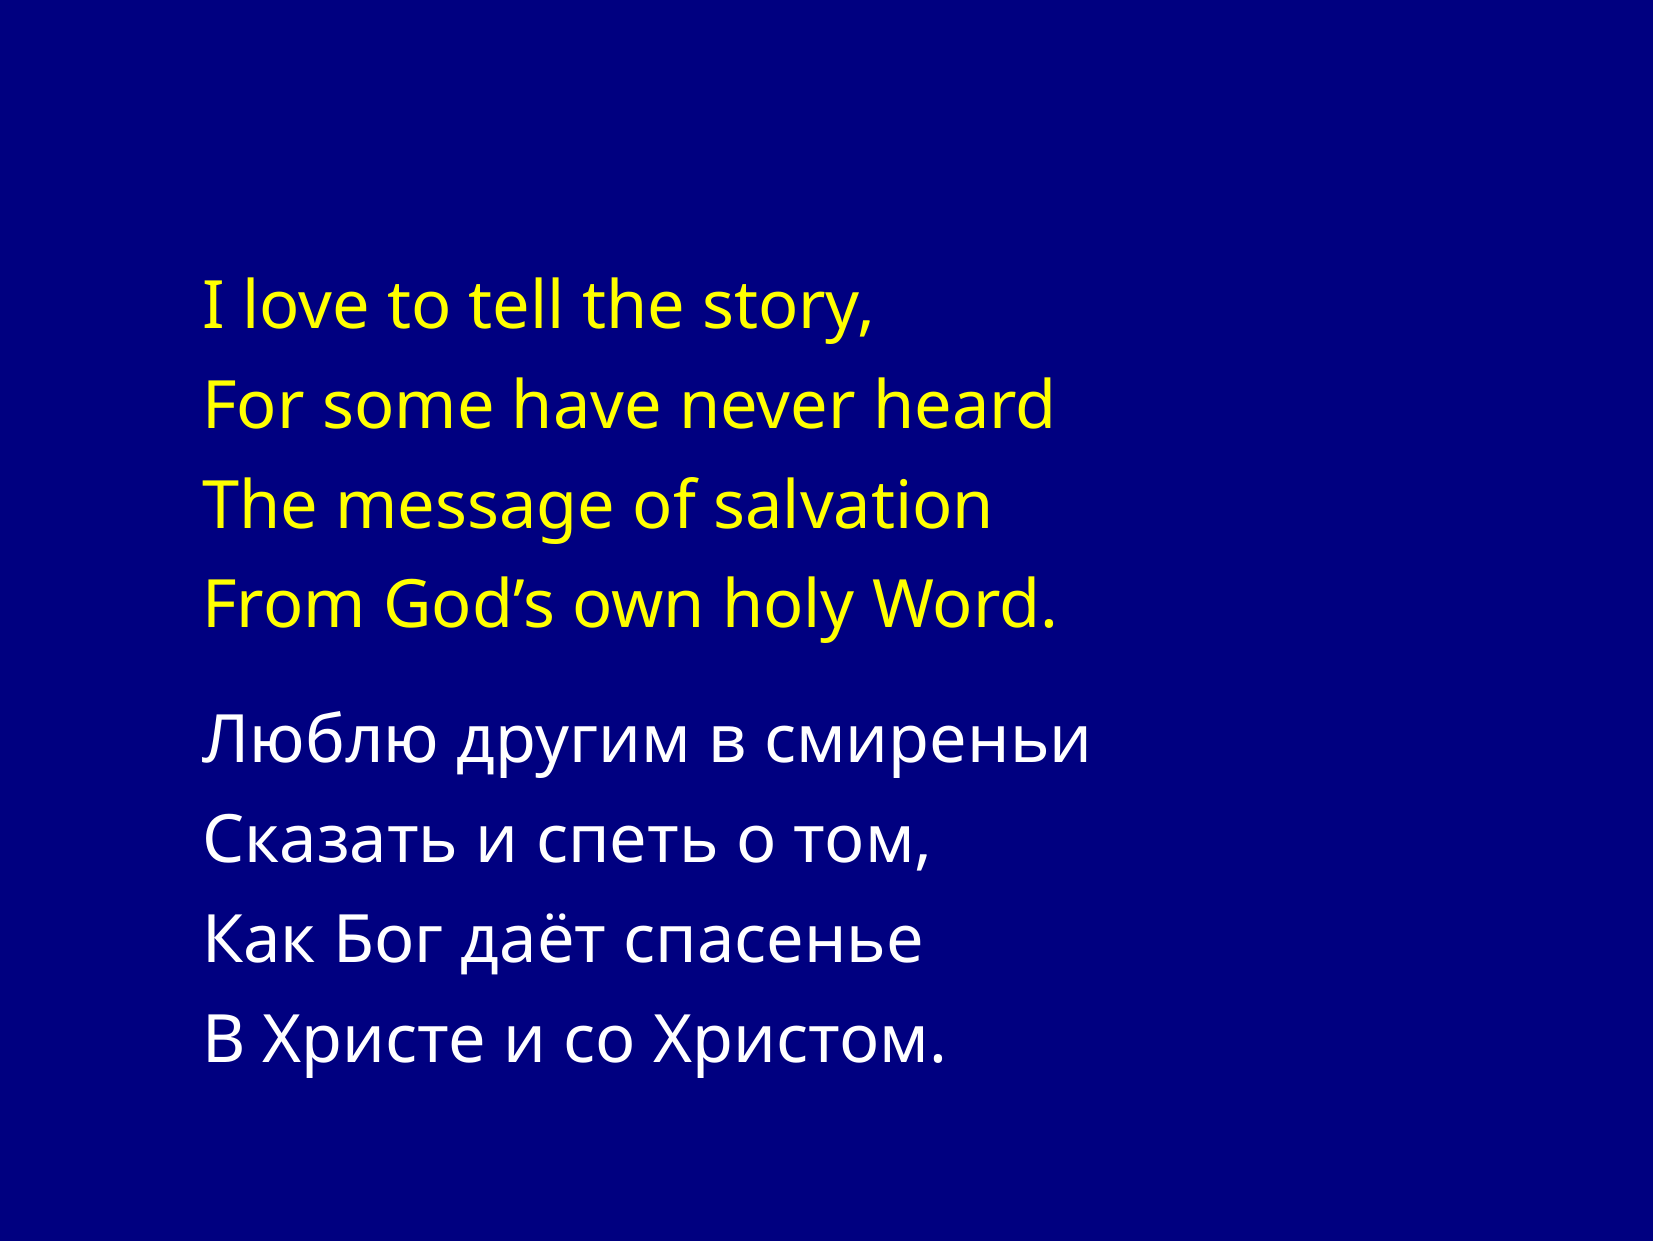

I love to tell the story,
	For some have never heard
	The message of salvation
	From God’s own holy Word.
	Люблю другим в смиреньи
	Сказать и спеть о том,
	Как Бог даёт спасенье
	В Христе и со Христом.